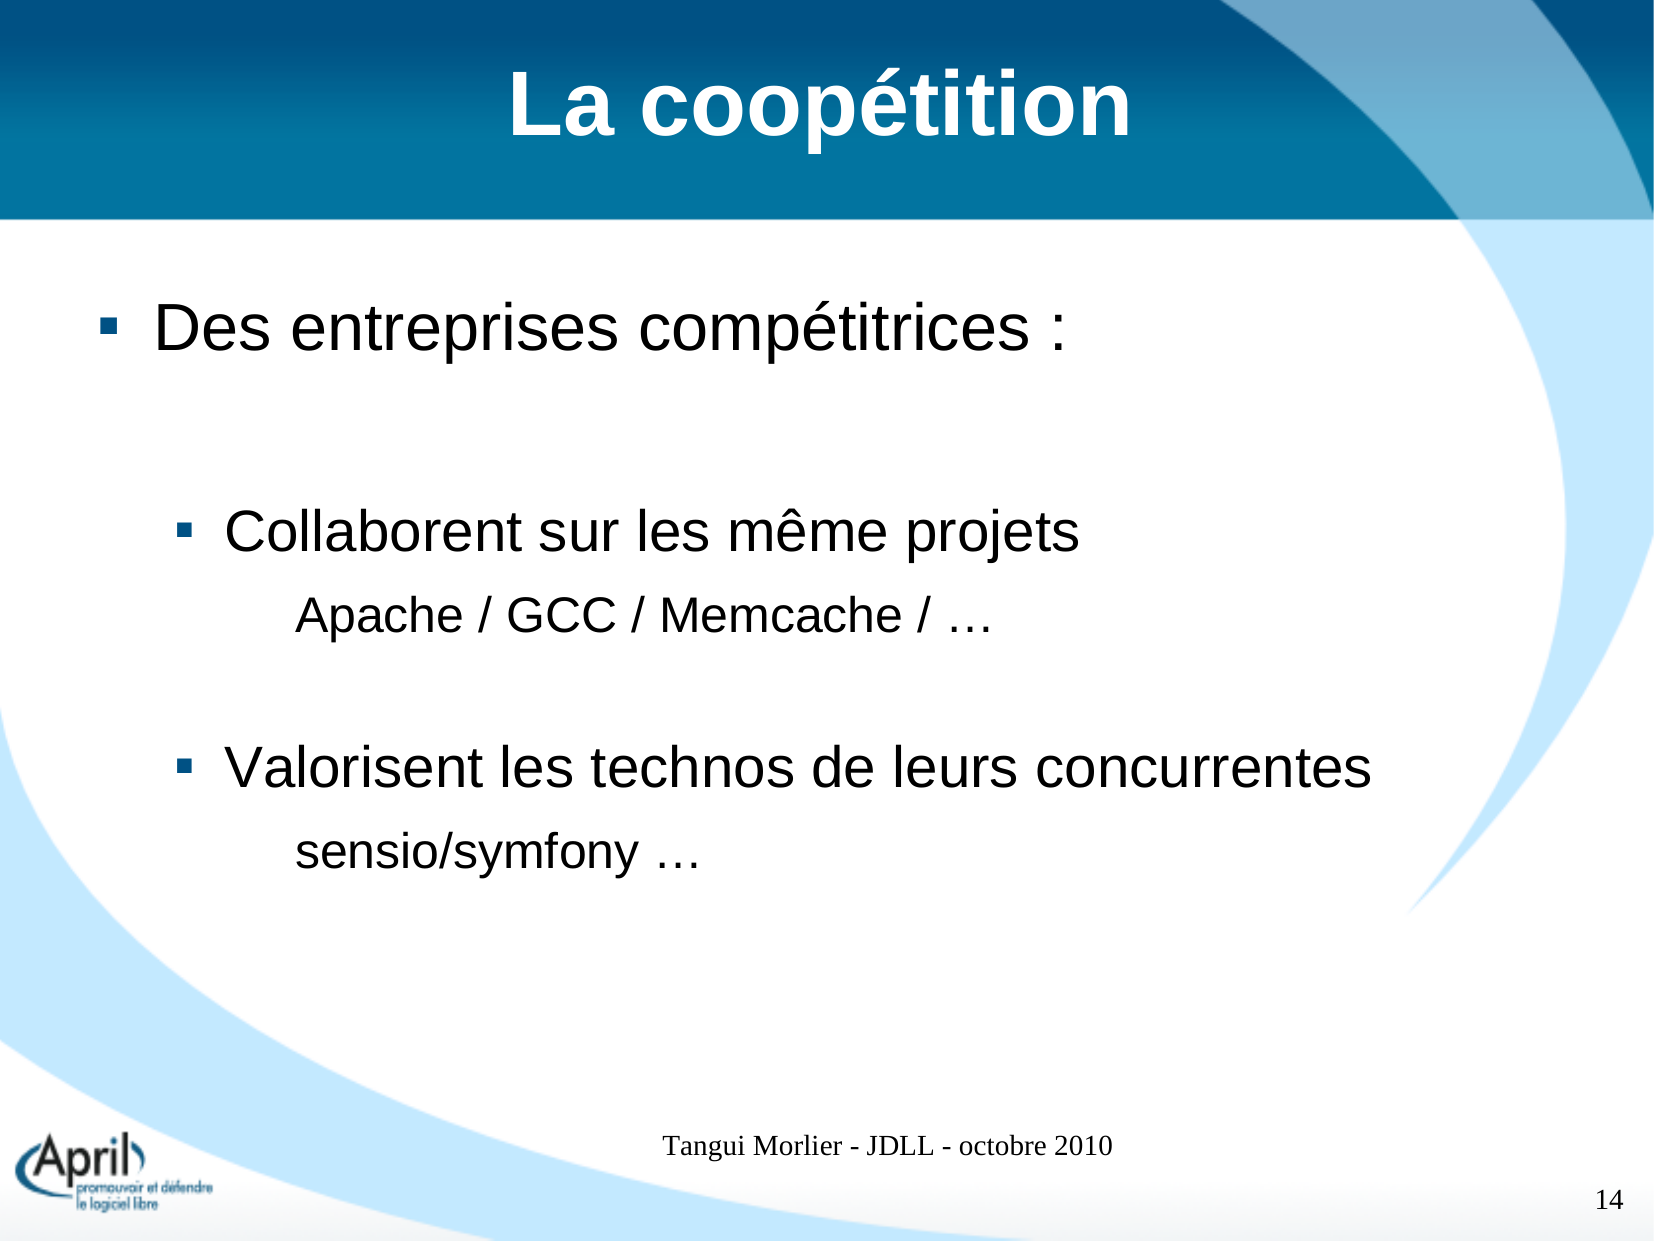

# La coopétition
Des entreprises compétitrices :
Collaborent sur les même projets
Apache / GCC / Memcache / …
Valorisent les technos de leurs concurrentes
sensio/symfony …
Tangui Morlier - JDLL - octobre 2010
14